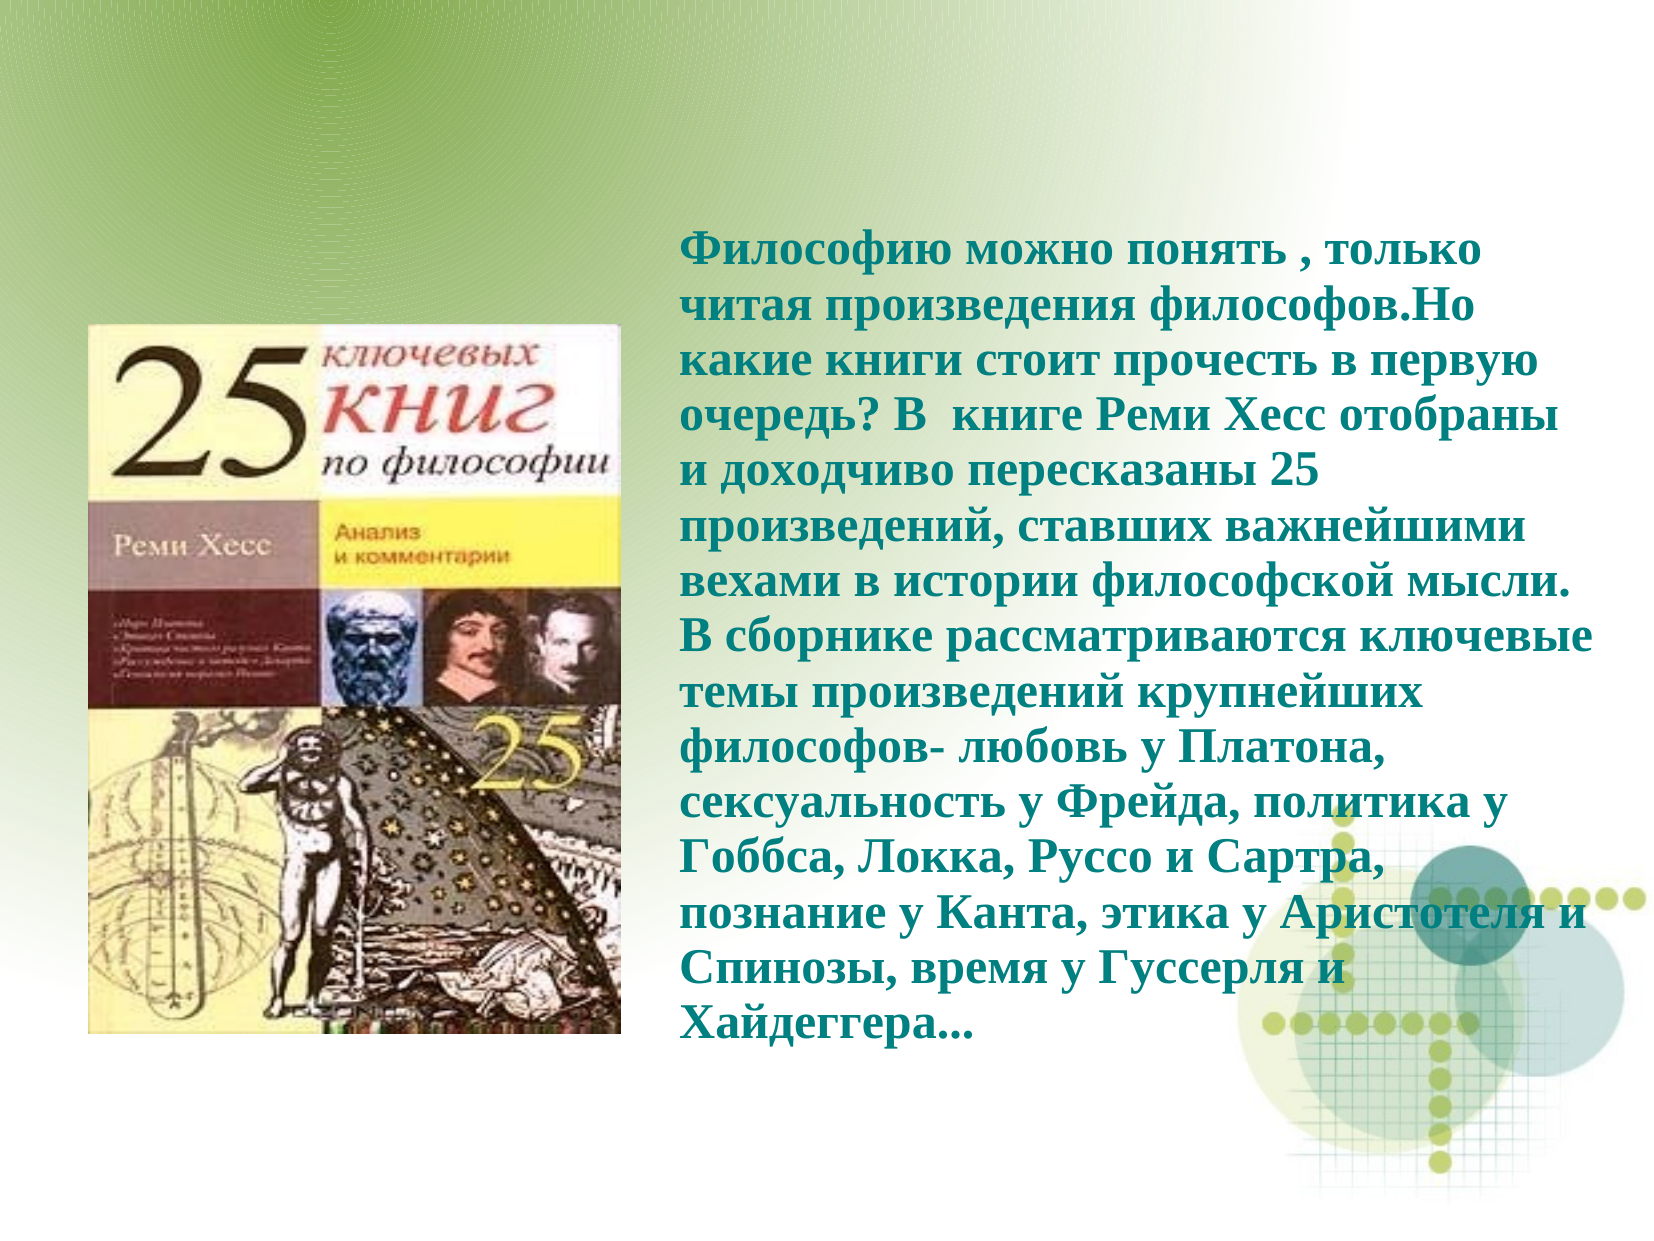

# Философию можно понять , только читая произведения философов.Но какие книги стоит прочесть в первую очередь? В книге Реми Хесс отобраны и доходчиво пересказаны 25 произведений, ставших важнейшими вехами в истории философской мысли. В сборнике рассматриваются ключевые темы произведений крупнейших философов- любовь у Платона, сексуальность у Фрейда, политика у Гоббса, Локка, Руссо и Сартра, познание у Канта, этика у Аристотеля и Спинозы, время у Гуссерля и Хайдеггера...